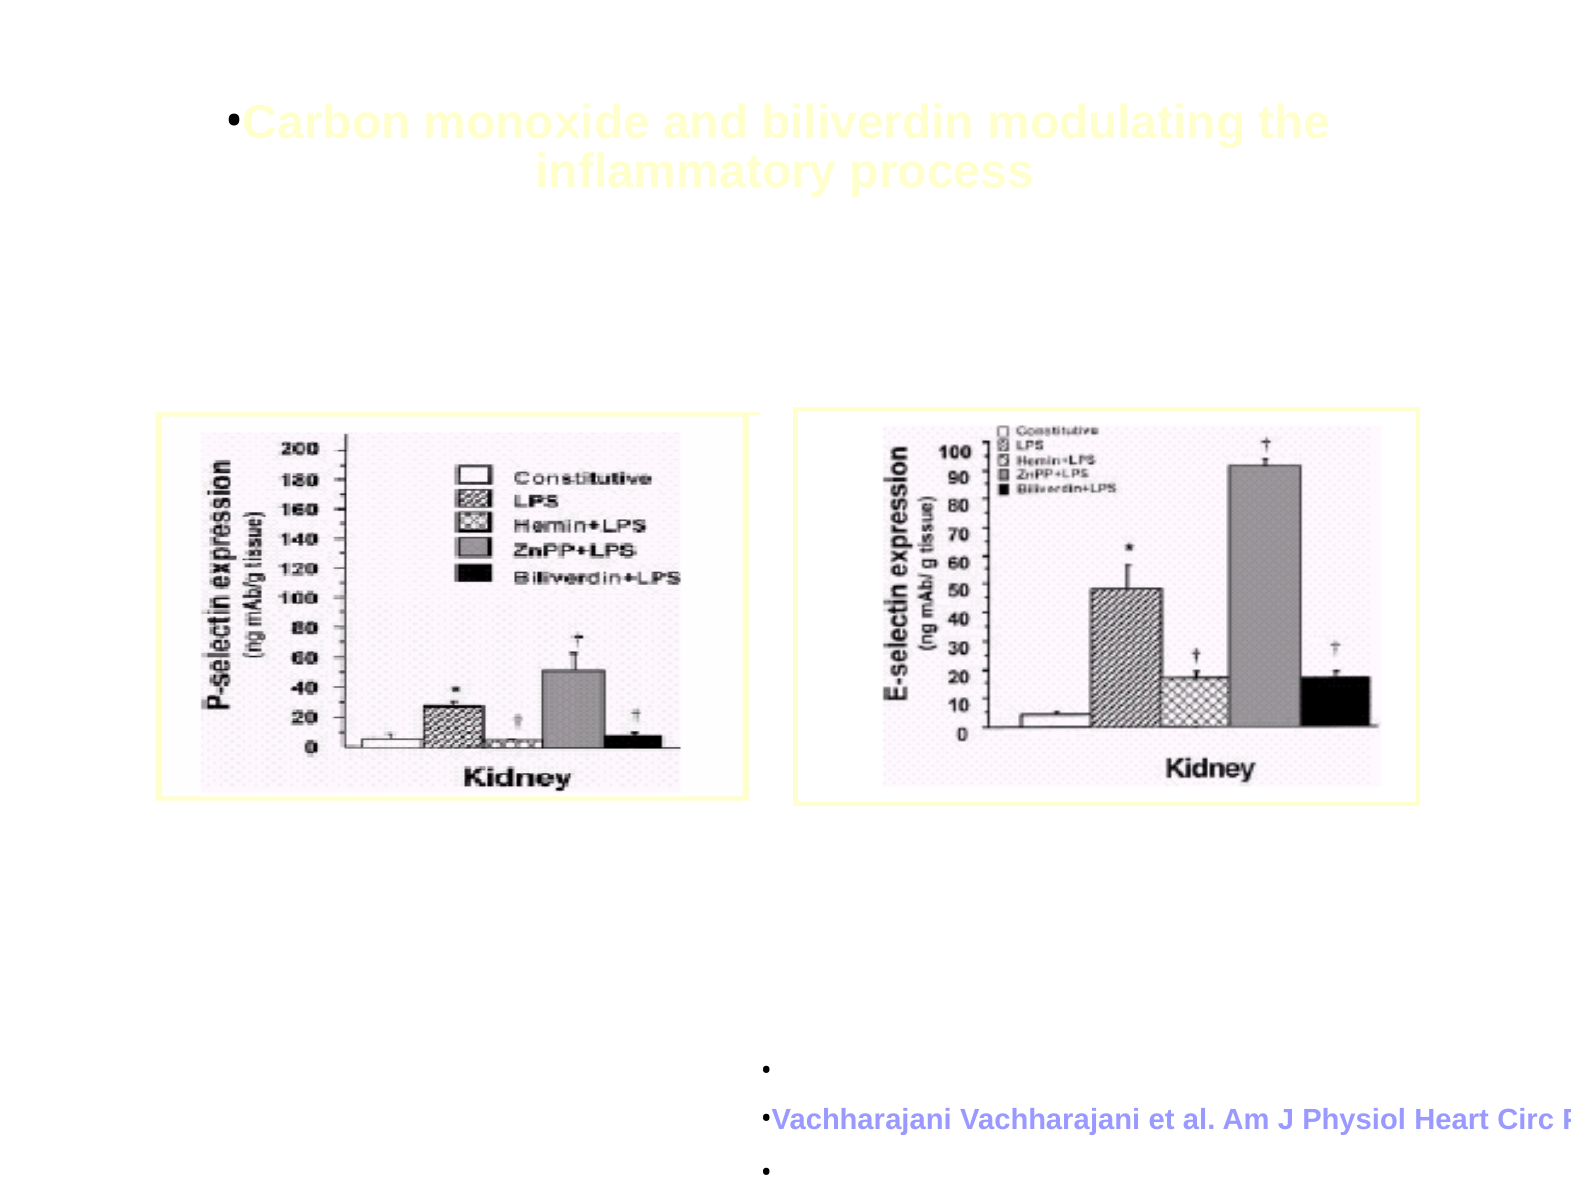

Carbon monoxide and biliverdin modulating the
inflammatory process
Vachharajani Vachharajani et al. Am J Physiol Heart Circ Physiol, 2000.